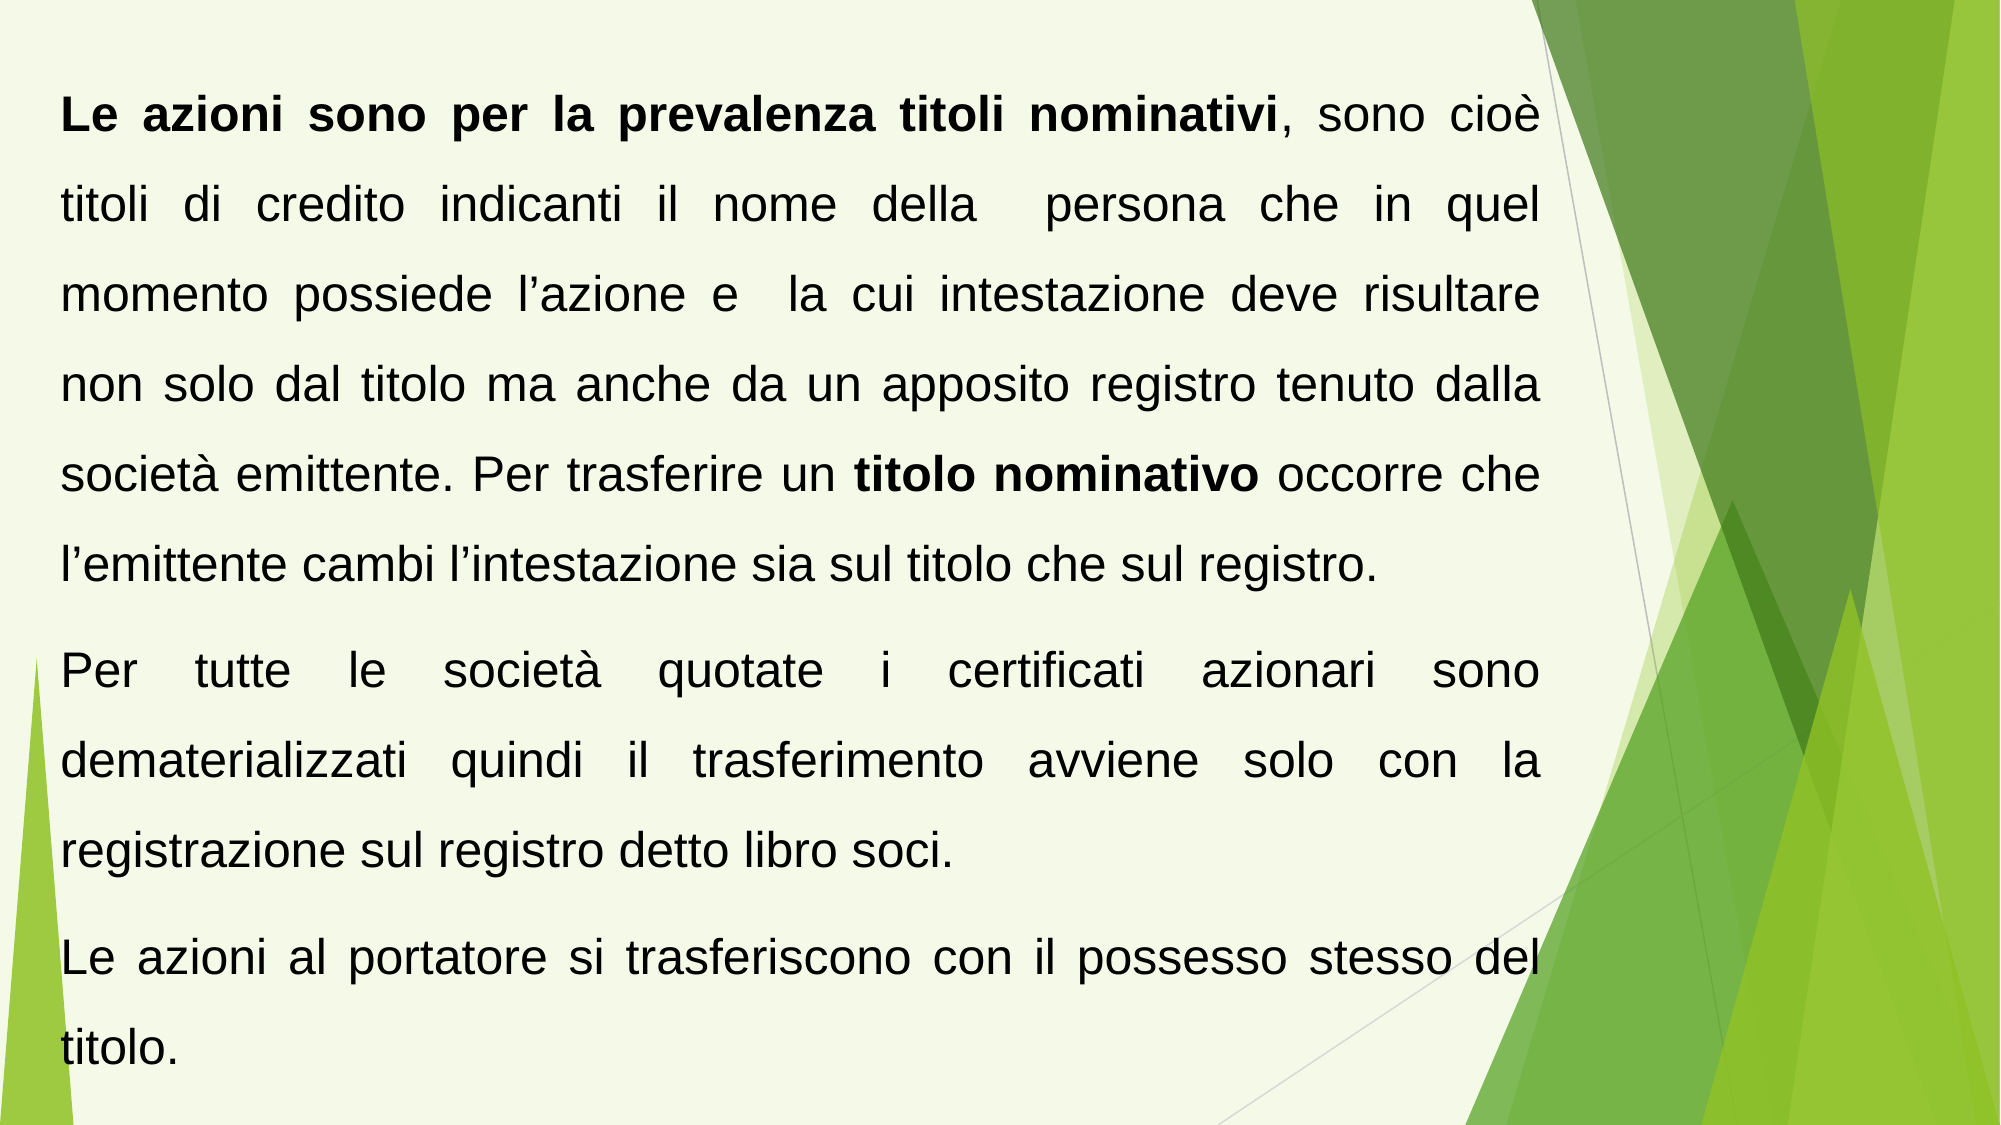

Le azioni sono per la prevalenza titoli nominativi, sono cioè titoli di credito indicanti il nome della persona che in quel momento possiede l’azione e la cui intestazione deve risultare non solo dal titolo ma anche da un apposito registro tenuto dalla società emittente. Per trasferire un titolo nominativo occorre che l’emittente cambi l’intestazione sia sul titolo che sul registro.
Per tutte le società quotate i certificati azionari sono dematerializzati quindi il trasferimento avviene solo con la registrazione sul registro detto libro soci.
Le azioni al portatore si trasferiscono con il possesso stesso del titolo.